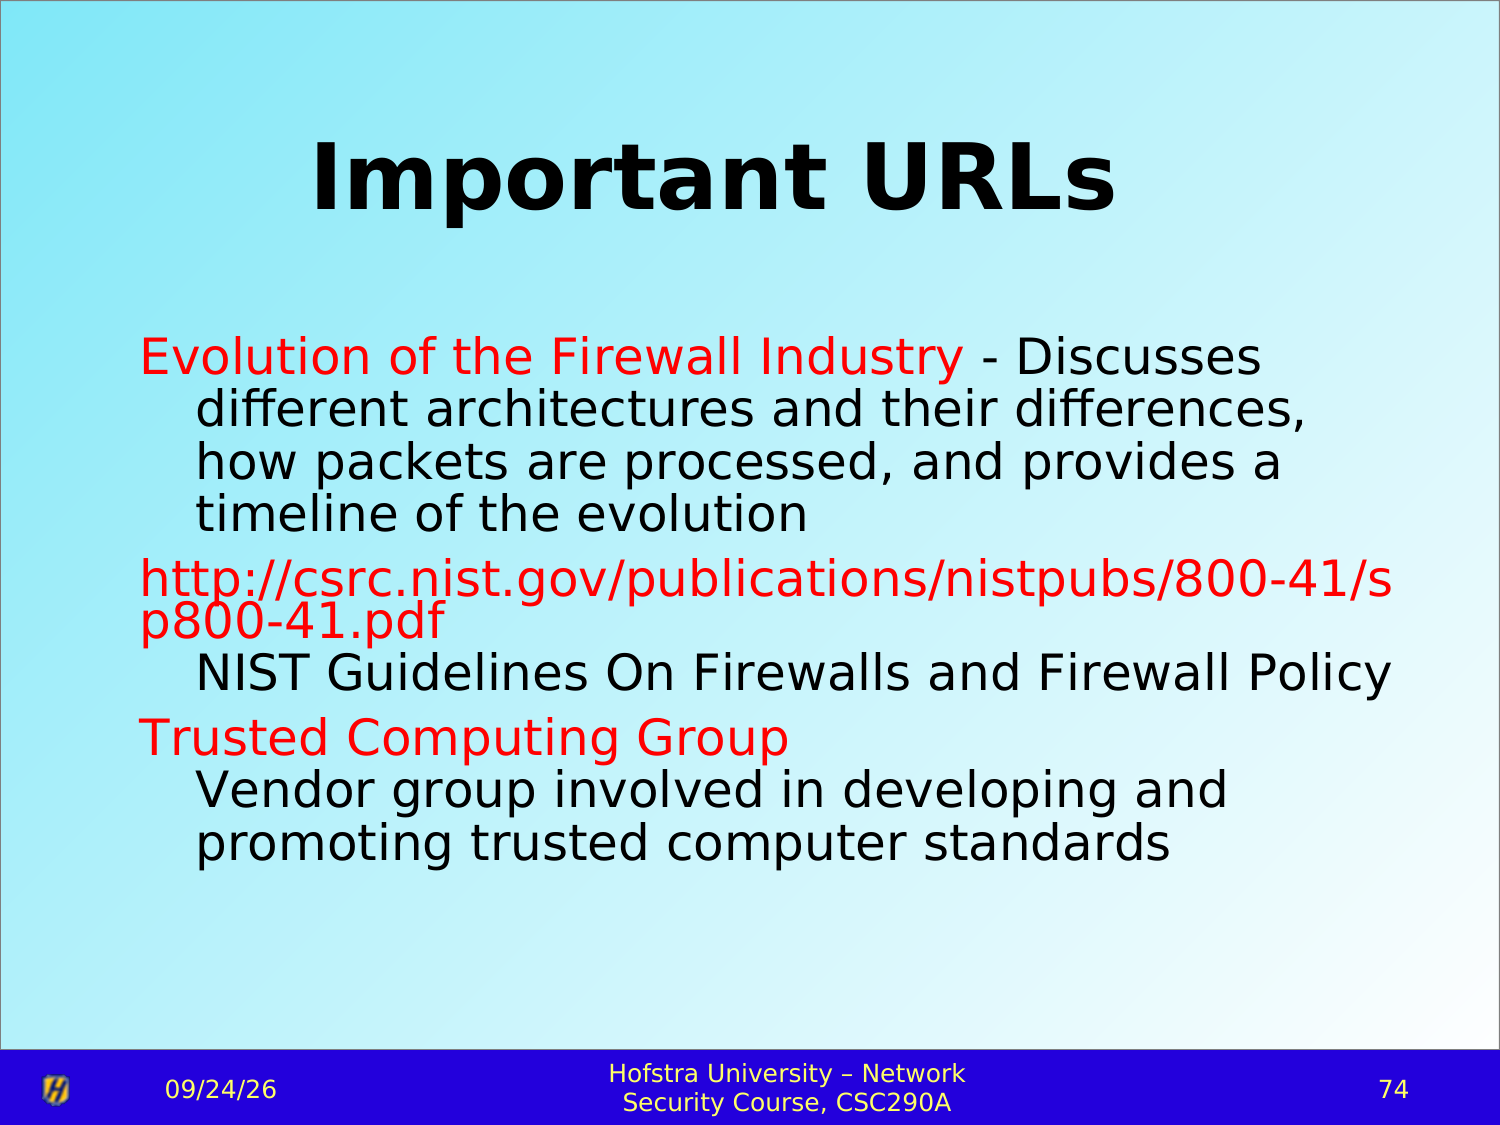

# Important URLs
Evolution of the Firewall Industry - Discusses different architectures and their differences, how packets are processed, and provides a timeline of the evolution
http://csrc.nist.gov/publications/nistpubs/800-41/sp800-41.pdfNIST Guidelines On Firewalls and Firewall Policy
Trusted Computing Group
Vendor group involved in developing and promoting trusted computer standards
74